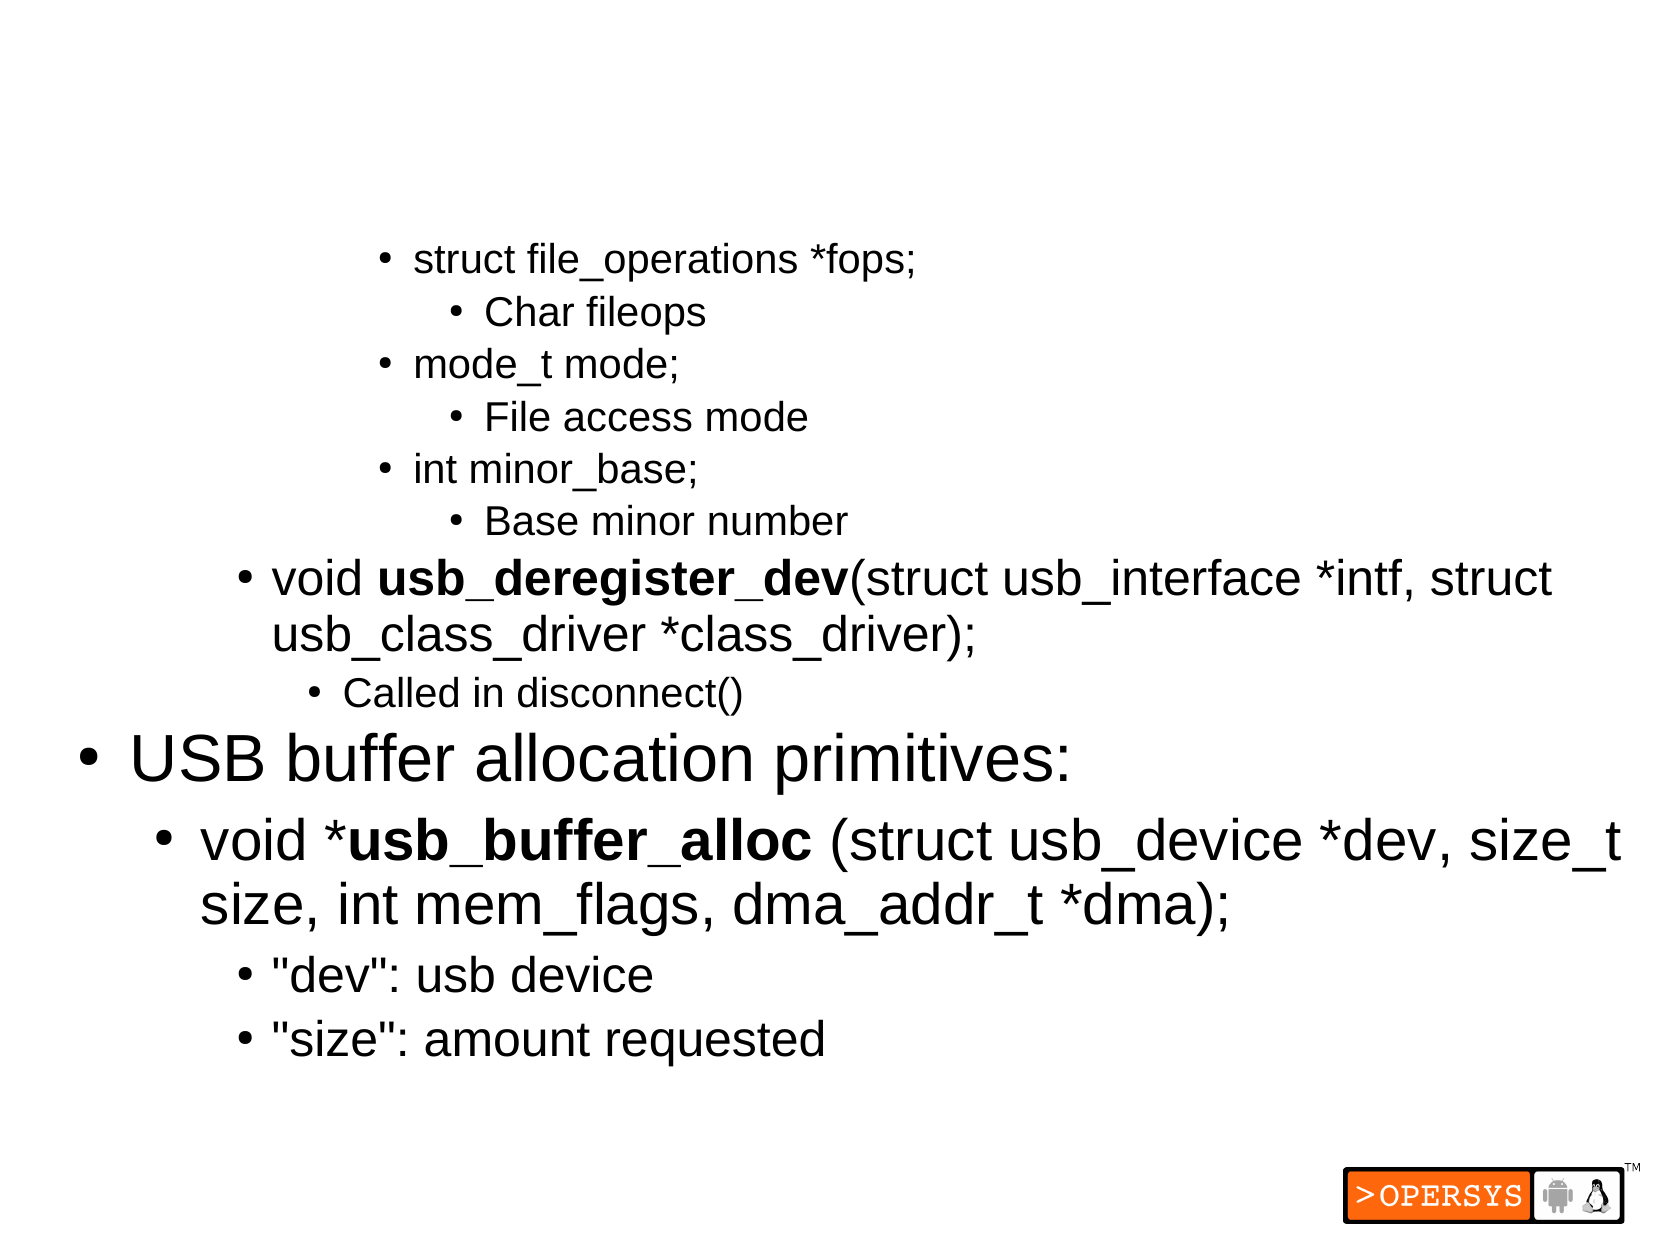

# struct file_operations *fops;
Char fileops
mode_t mode;
File access mode
int minor_base;
Base minor number
void usb_deregister_dev(struct usb_interface *intf, struct usb_class_driver *class_driver);
Called in disconnect()
USB buffer allocation primitives:
void *usb_buffer_alloc (struct usb_device *dev, size_t size, int mem_flags, dma_addr_t *dma);
"dev": usb device
"size": amount requested